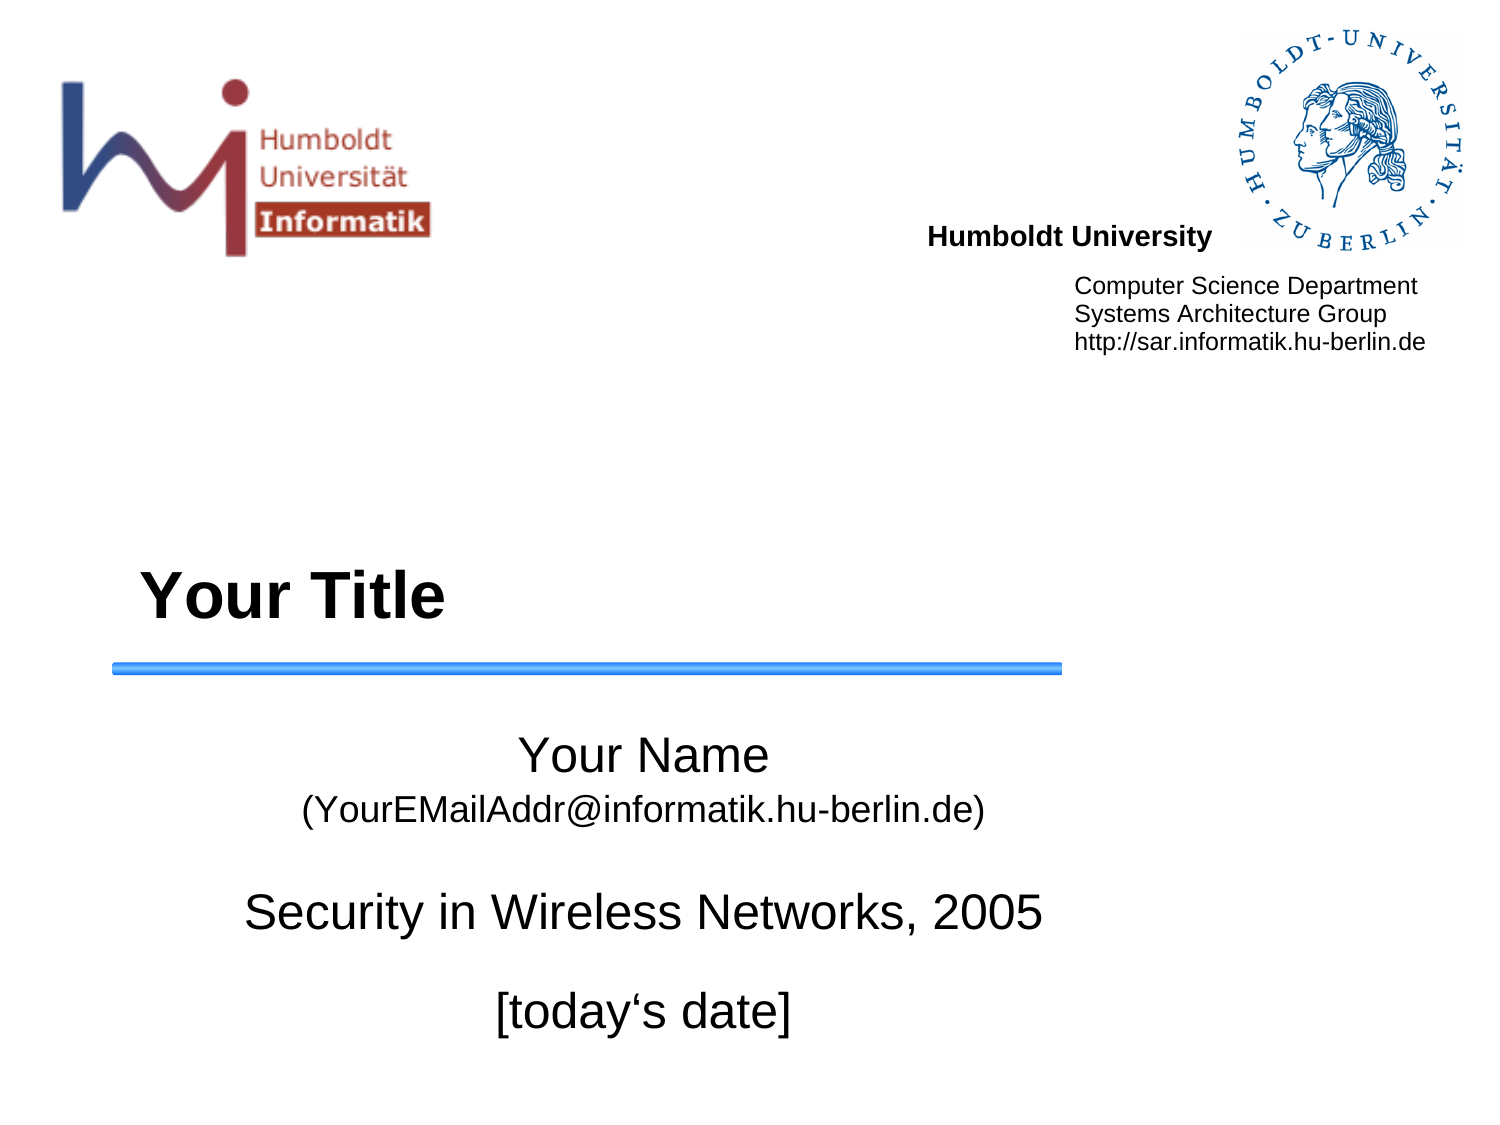

# Your Title
Your Name
(YourEMailAddr@informatik.hu-berlin.de)
Security in Wireless Networks, 2005
[today‘s date]